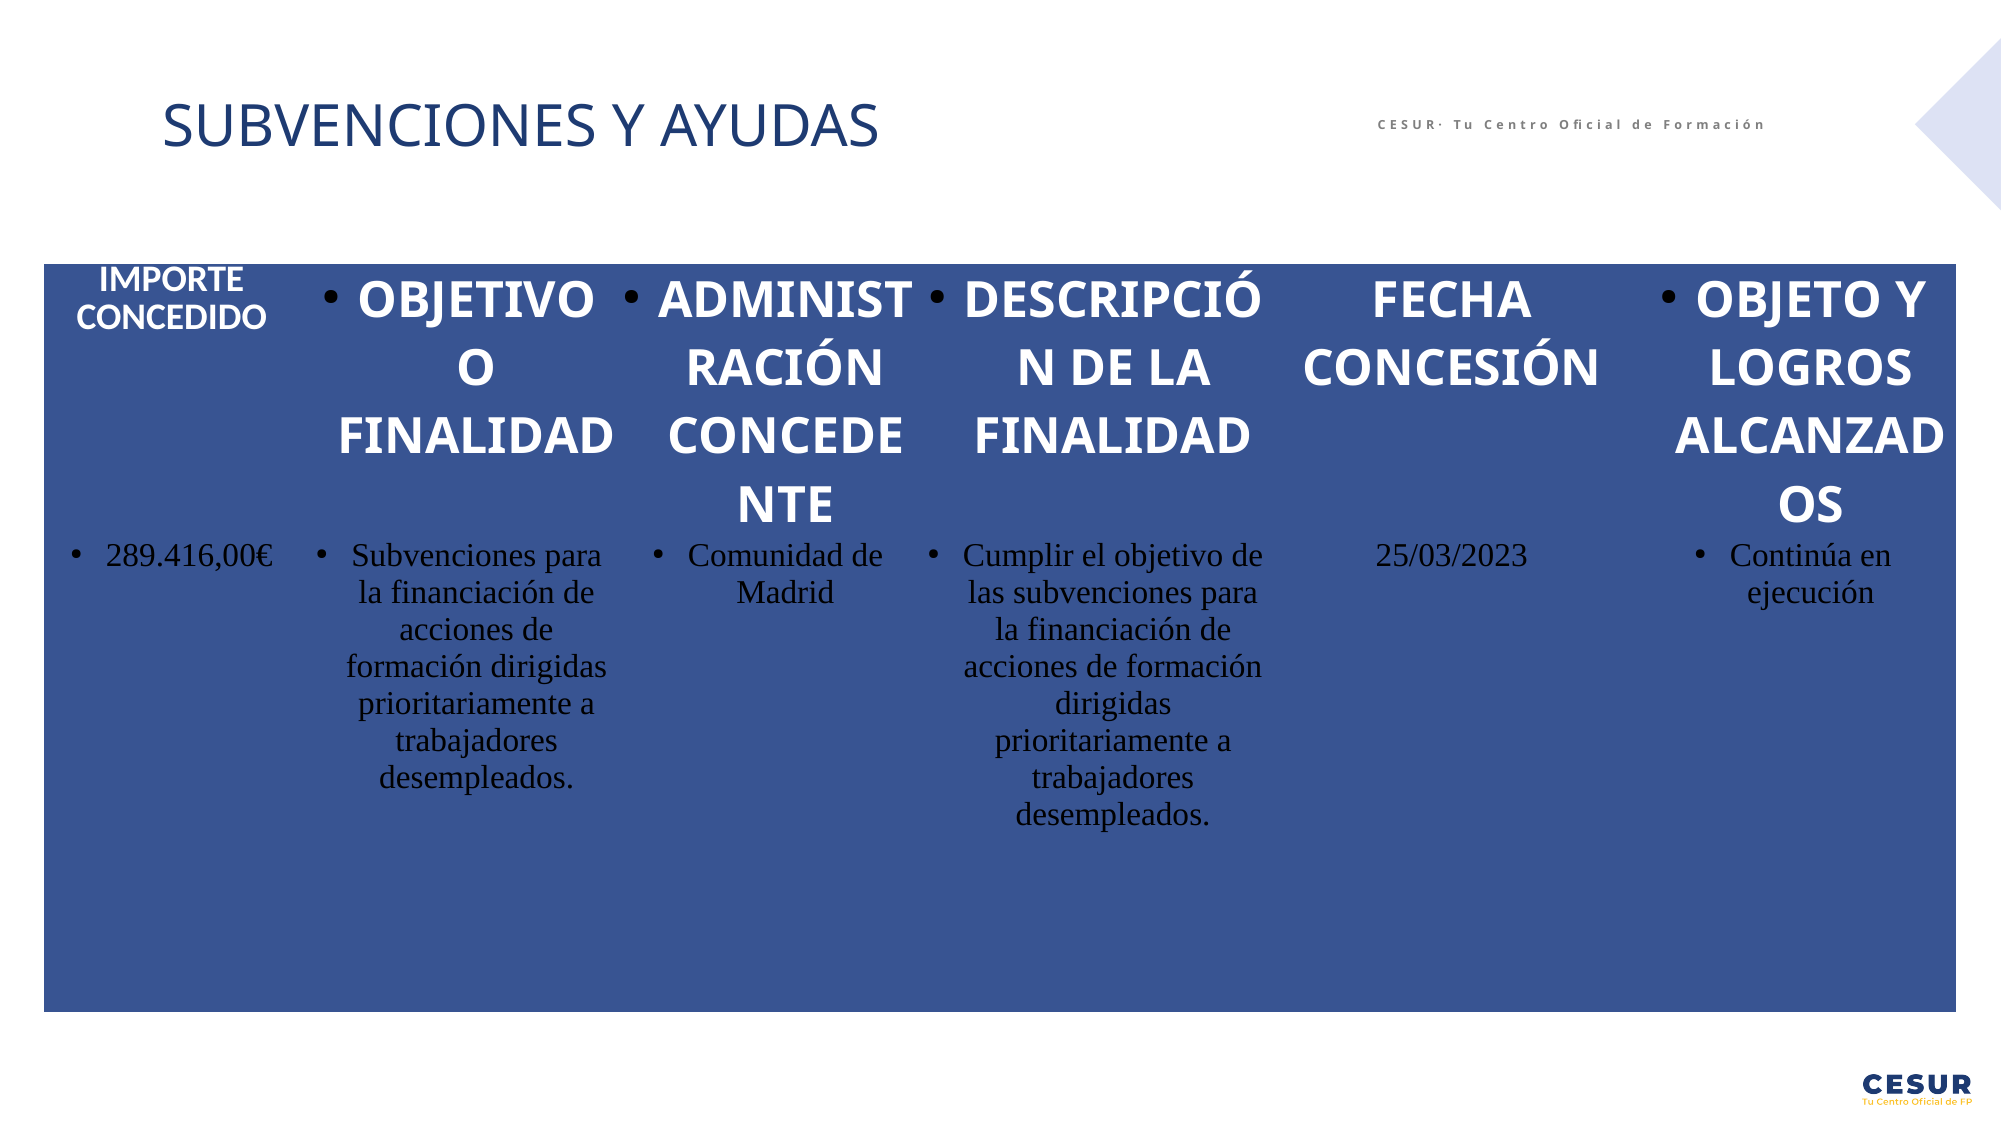

# SUBVENCIONES Y AYUDAS
| IMPORTE CONCEDIDO | OBJETIVO O FINALIDAD | ADMINISTRACIÓN CONCEDENTE | DESCRIPCIÓN DE LA FINALIDAD | FECHA CONCESIÓN | OBJETO Y LOGROS ALCANZADOS |
| --- | --- | --- | --- | --- | --- |
| 289.416,00€ | Subvenciones para la financiación de acciones de formación dirigidas prioritariamente a trabajadores desempleados. | Comunidad de Madrid | Cumplir el objetivo de las subvenciones para la financiación de acciones de formación dirigidas prioritariamente a trabajadores desempleados. | 25/03/2023 | Continúa en ejecución |